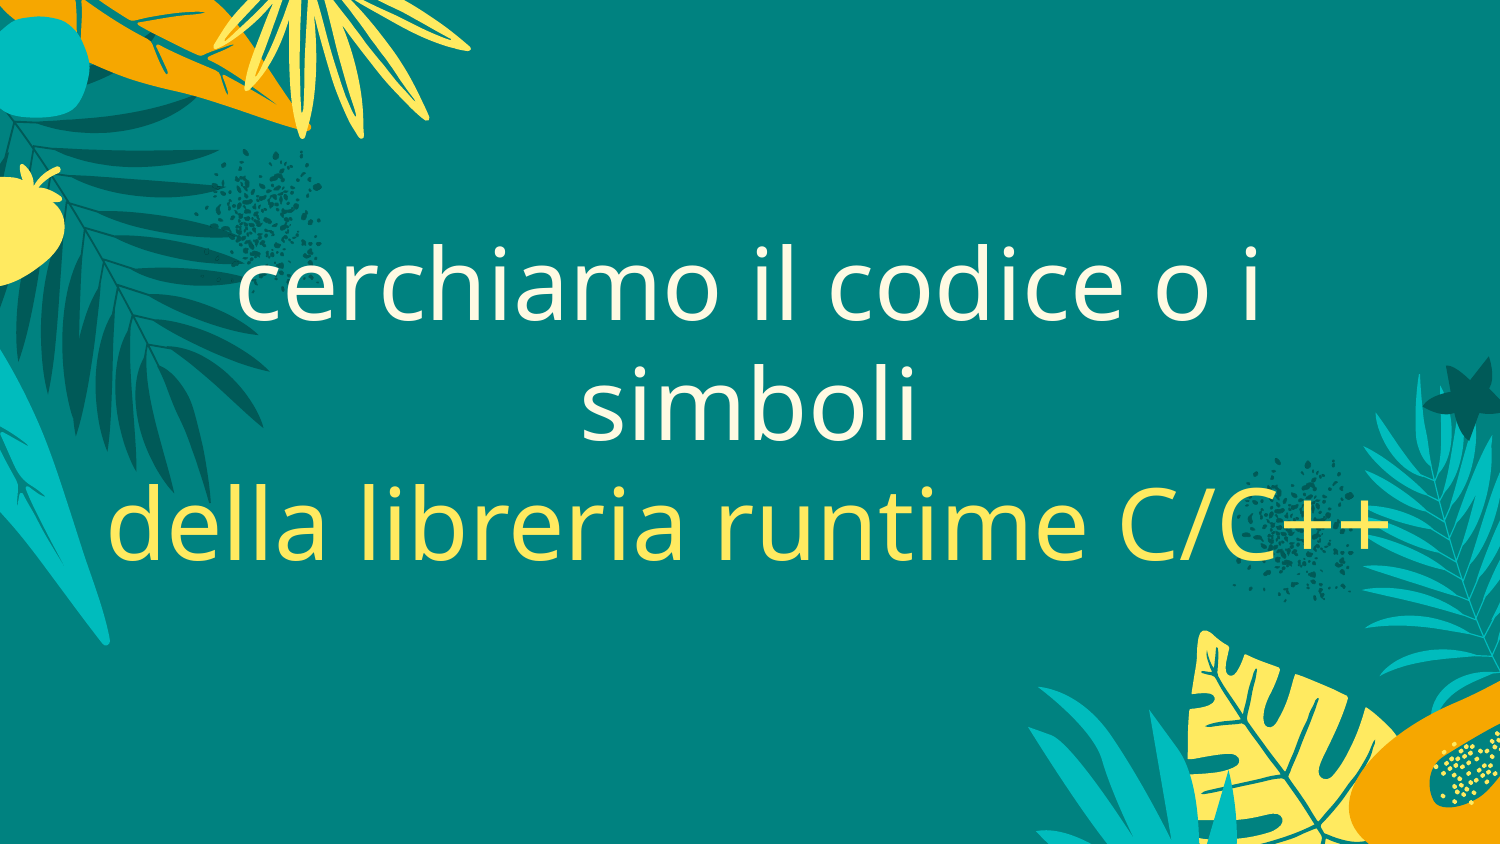

# cerchiamo il codice o i simboli della libreria runtime C/C++